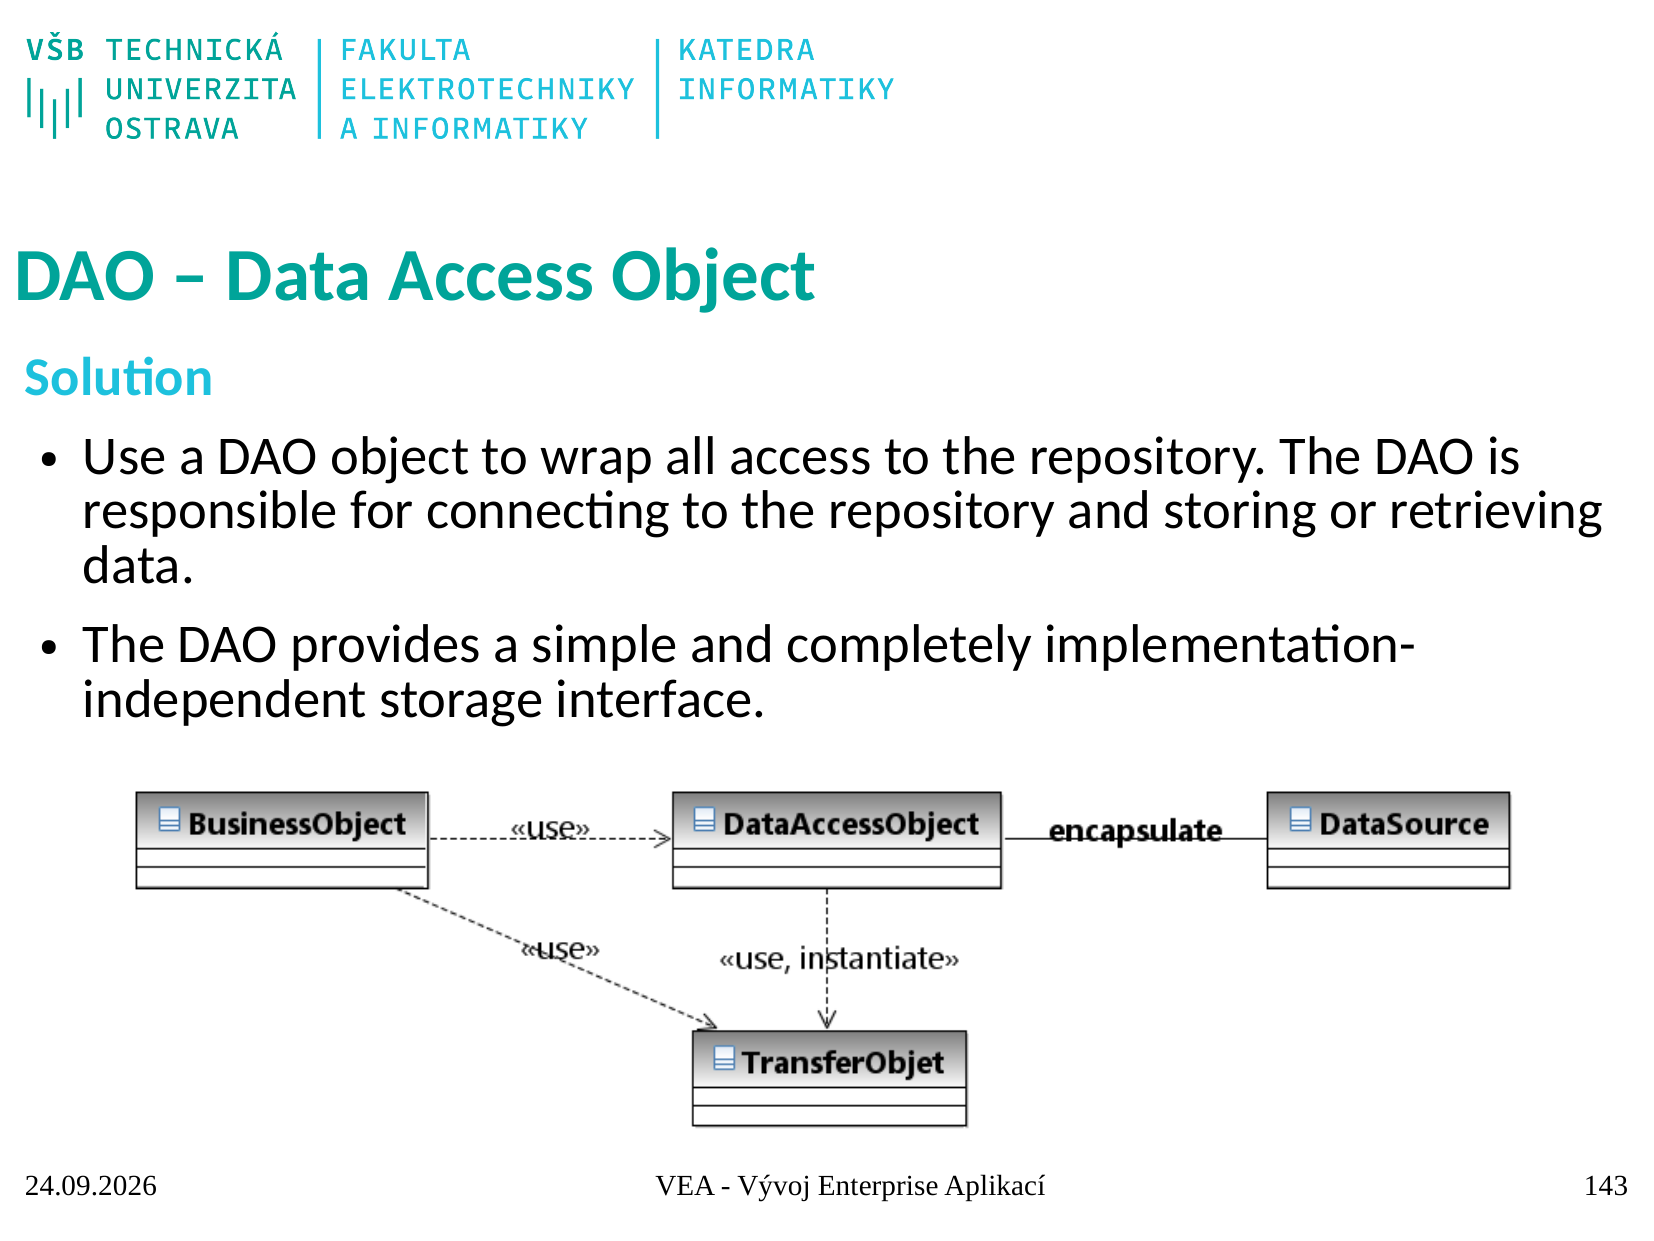

DAO – Data Access Object
# Solution
Use a DAO object to wrap all access to the repository. The DAO is responsible for connecting to the repository and storing or retrieving data.
The DAO provides a simple and completely implementation-independent storage interface.
VEA - Vývoj Enterprise Aplikací
143